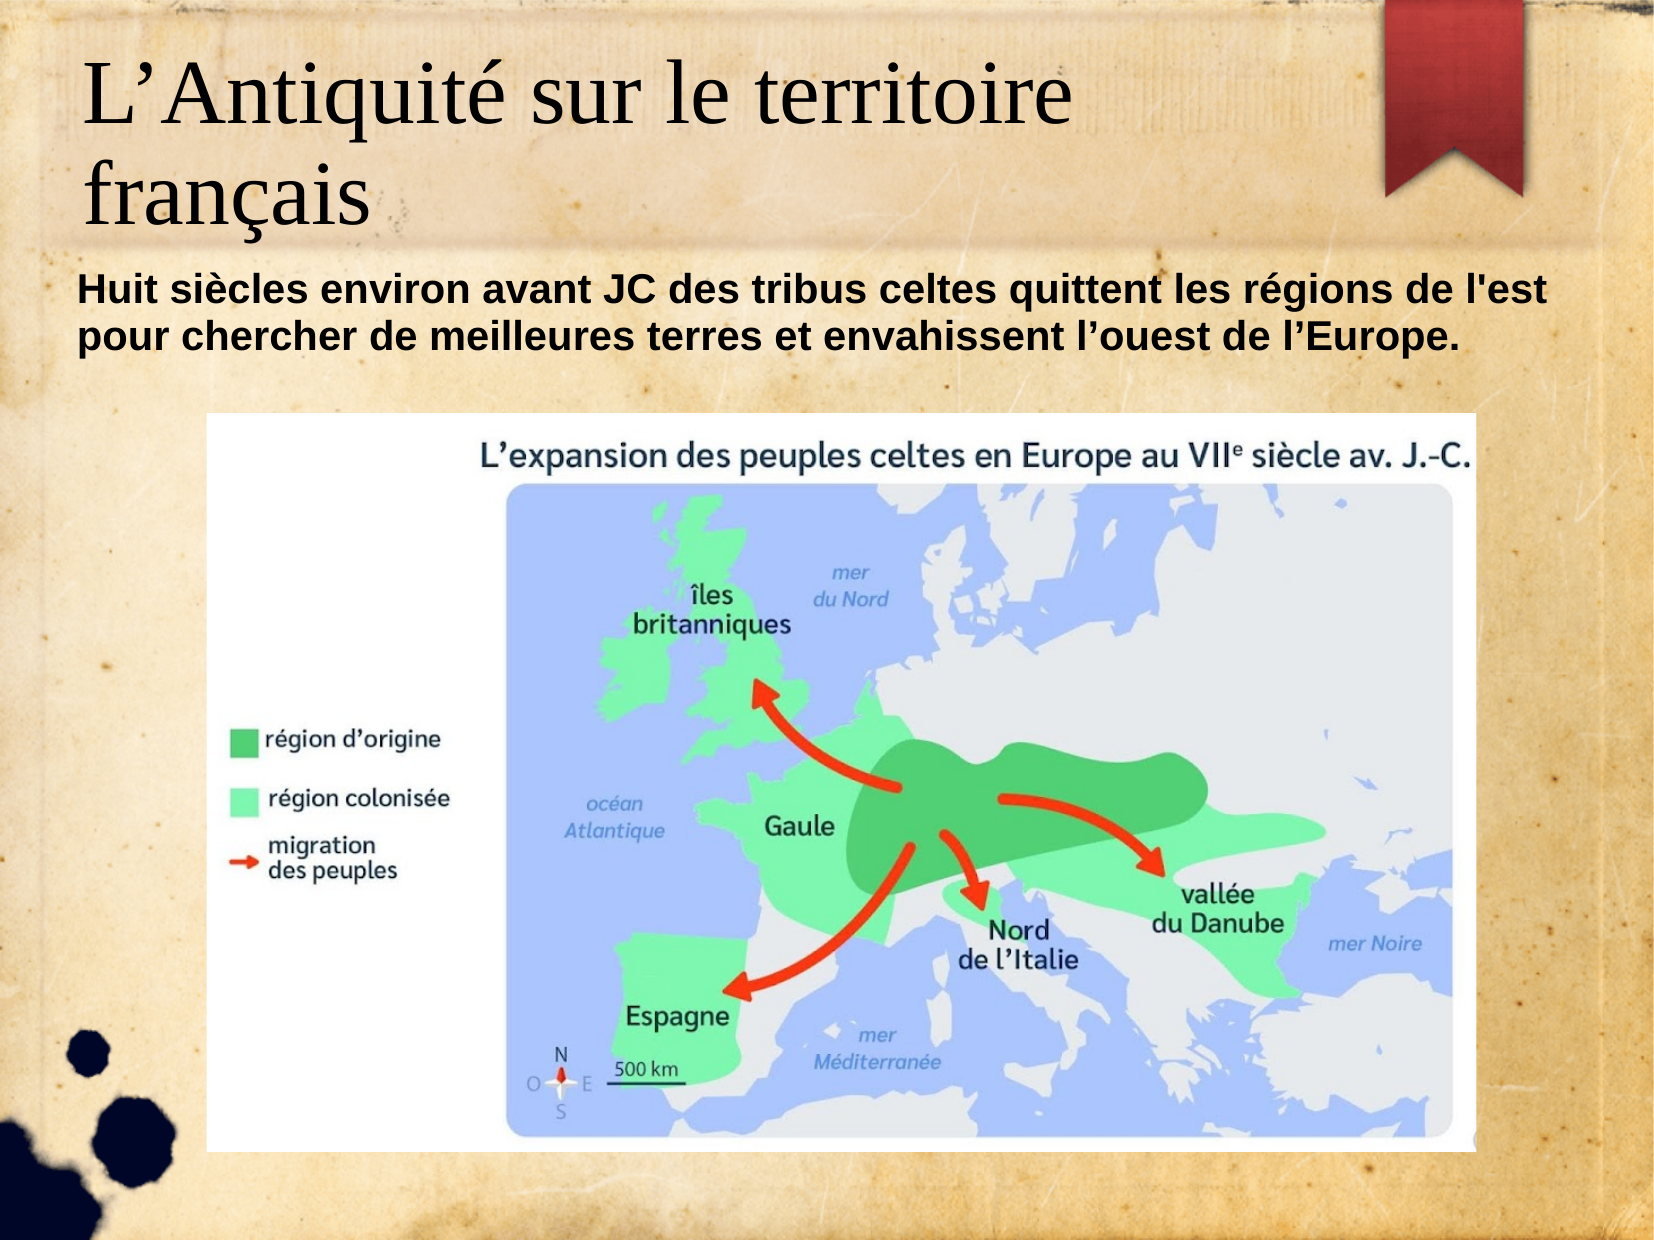

# L’Antiquité sur le territoire français
Huit siècles environ avant JC des tribus celtes quittent les régions de l'est pour chercher de meilleures terres et envahissent l’ouest de l’Europe.